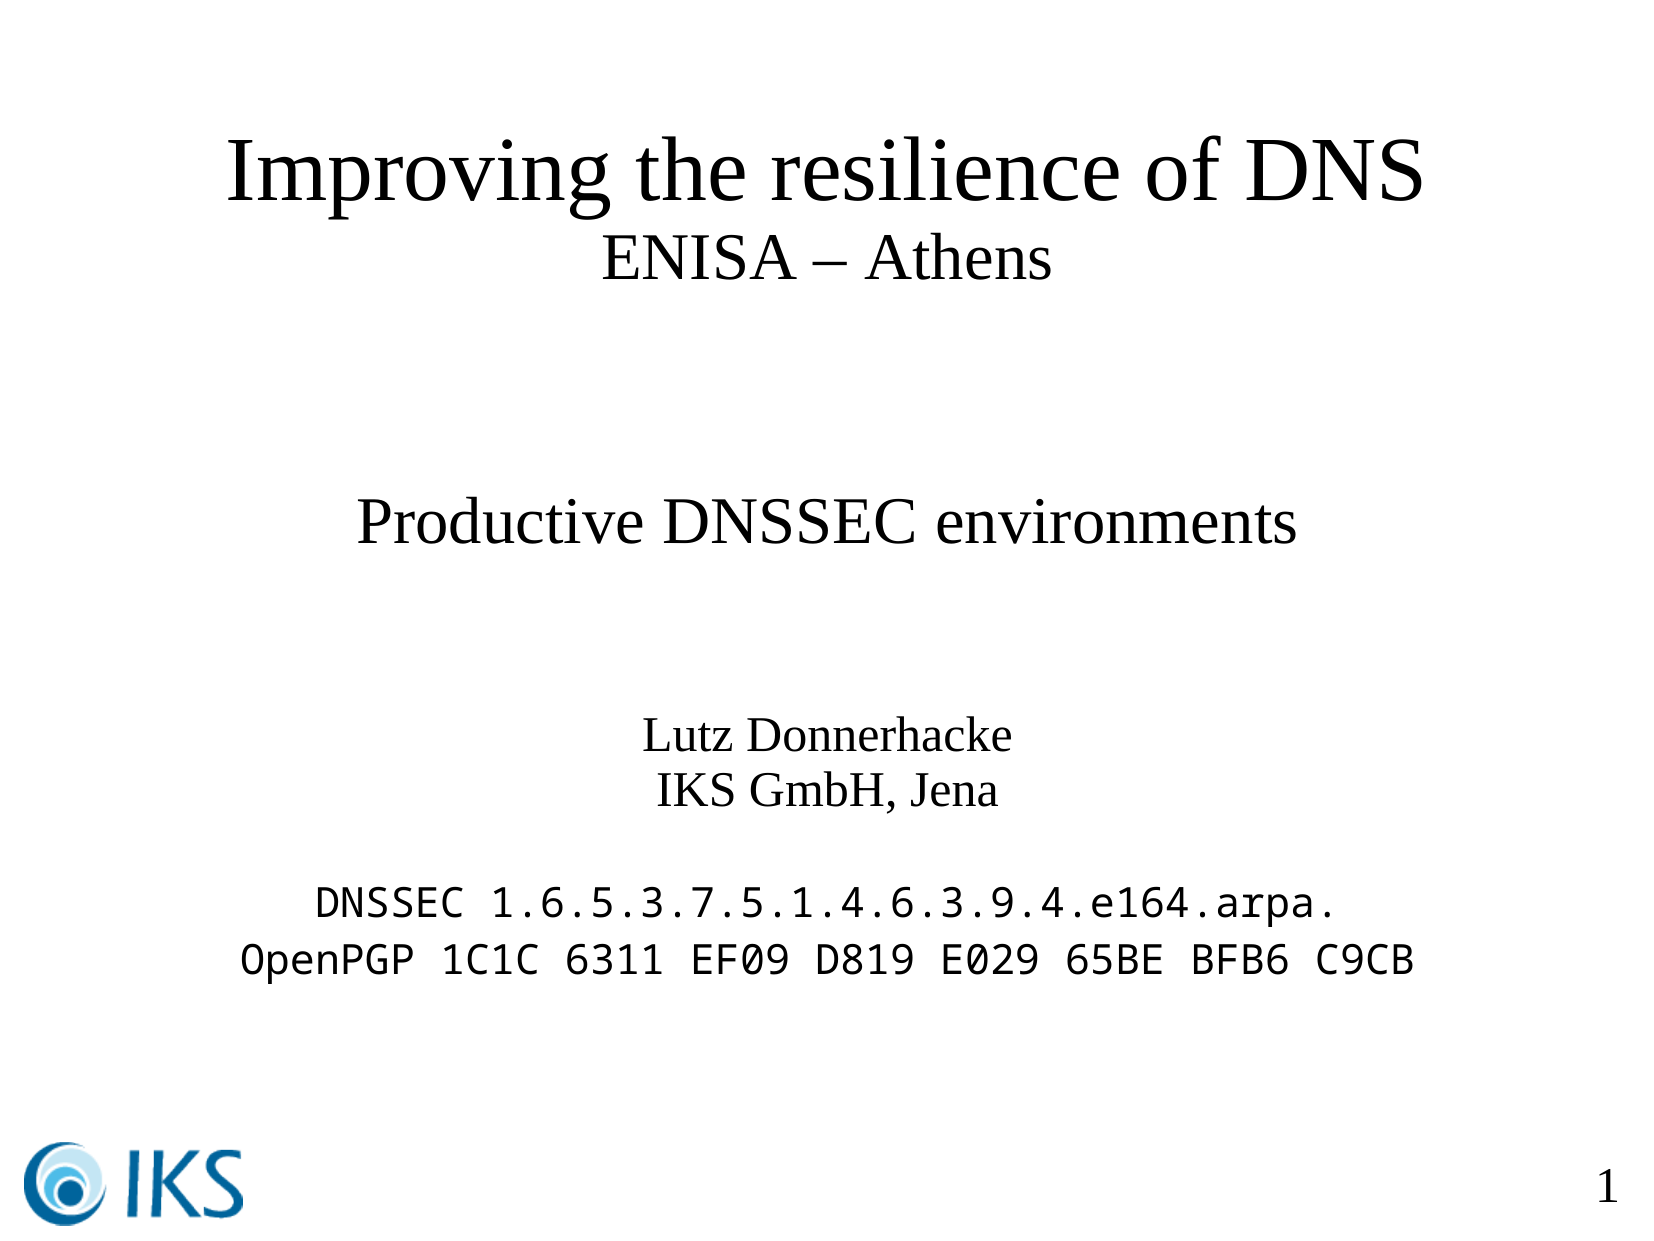

# Improving the resilience of DNS ENISA – Athens
Productive DNSSEC environments
Lutz Donnerhacke
IKS GmbH, Jena
DNSSEC 1.6.5.3.7.5.1.4.6.3.9.4.e164.arpa.
OpenPGP 1C1C 6311 EF09 D819 E029 65BE BFB6 C9CB